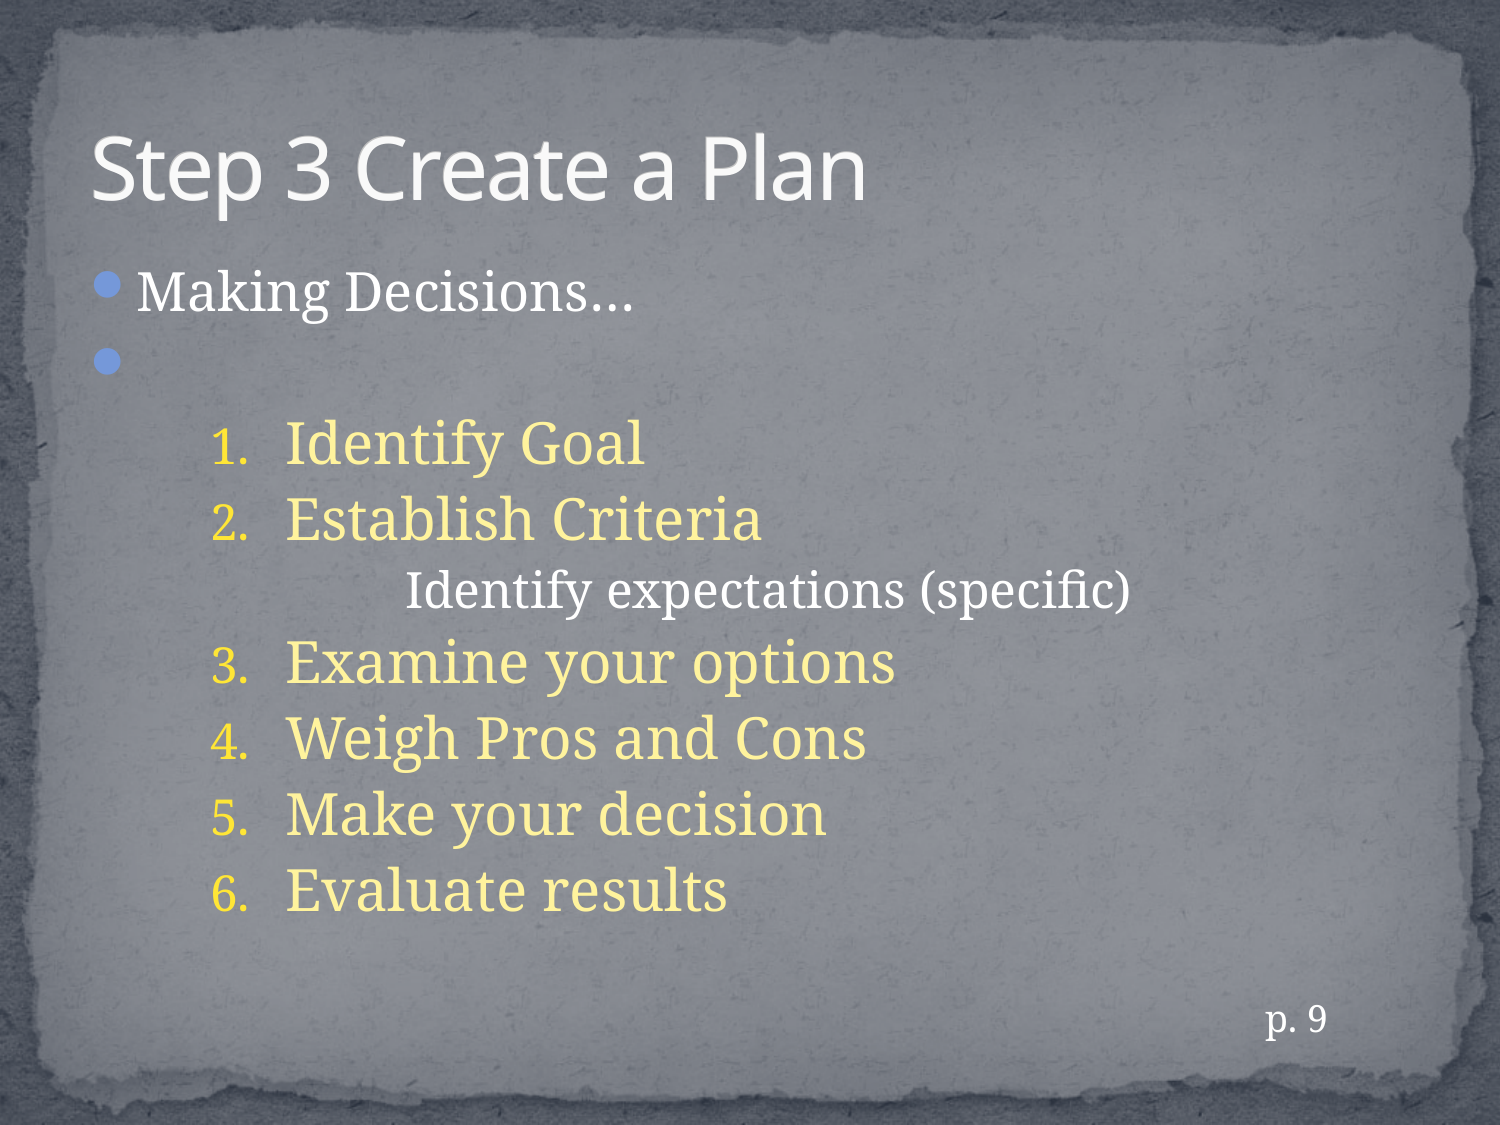

Step 3 Create a Plan
# Making Decisions…
Identify Goal
Establish Criteria
Identify expectations (specific)
Examine your options
Weigh Pros and Cons
Make your decision
Evaluate results
p. 9